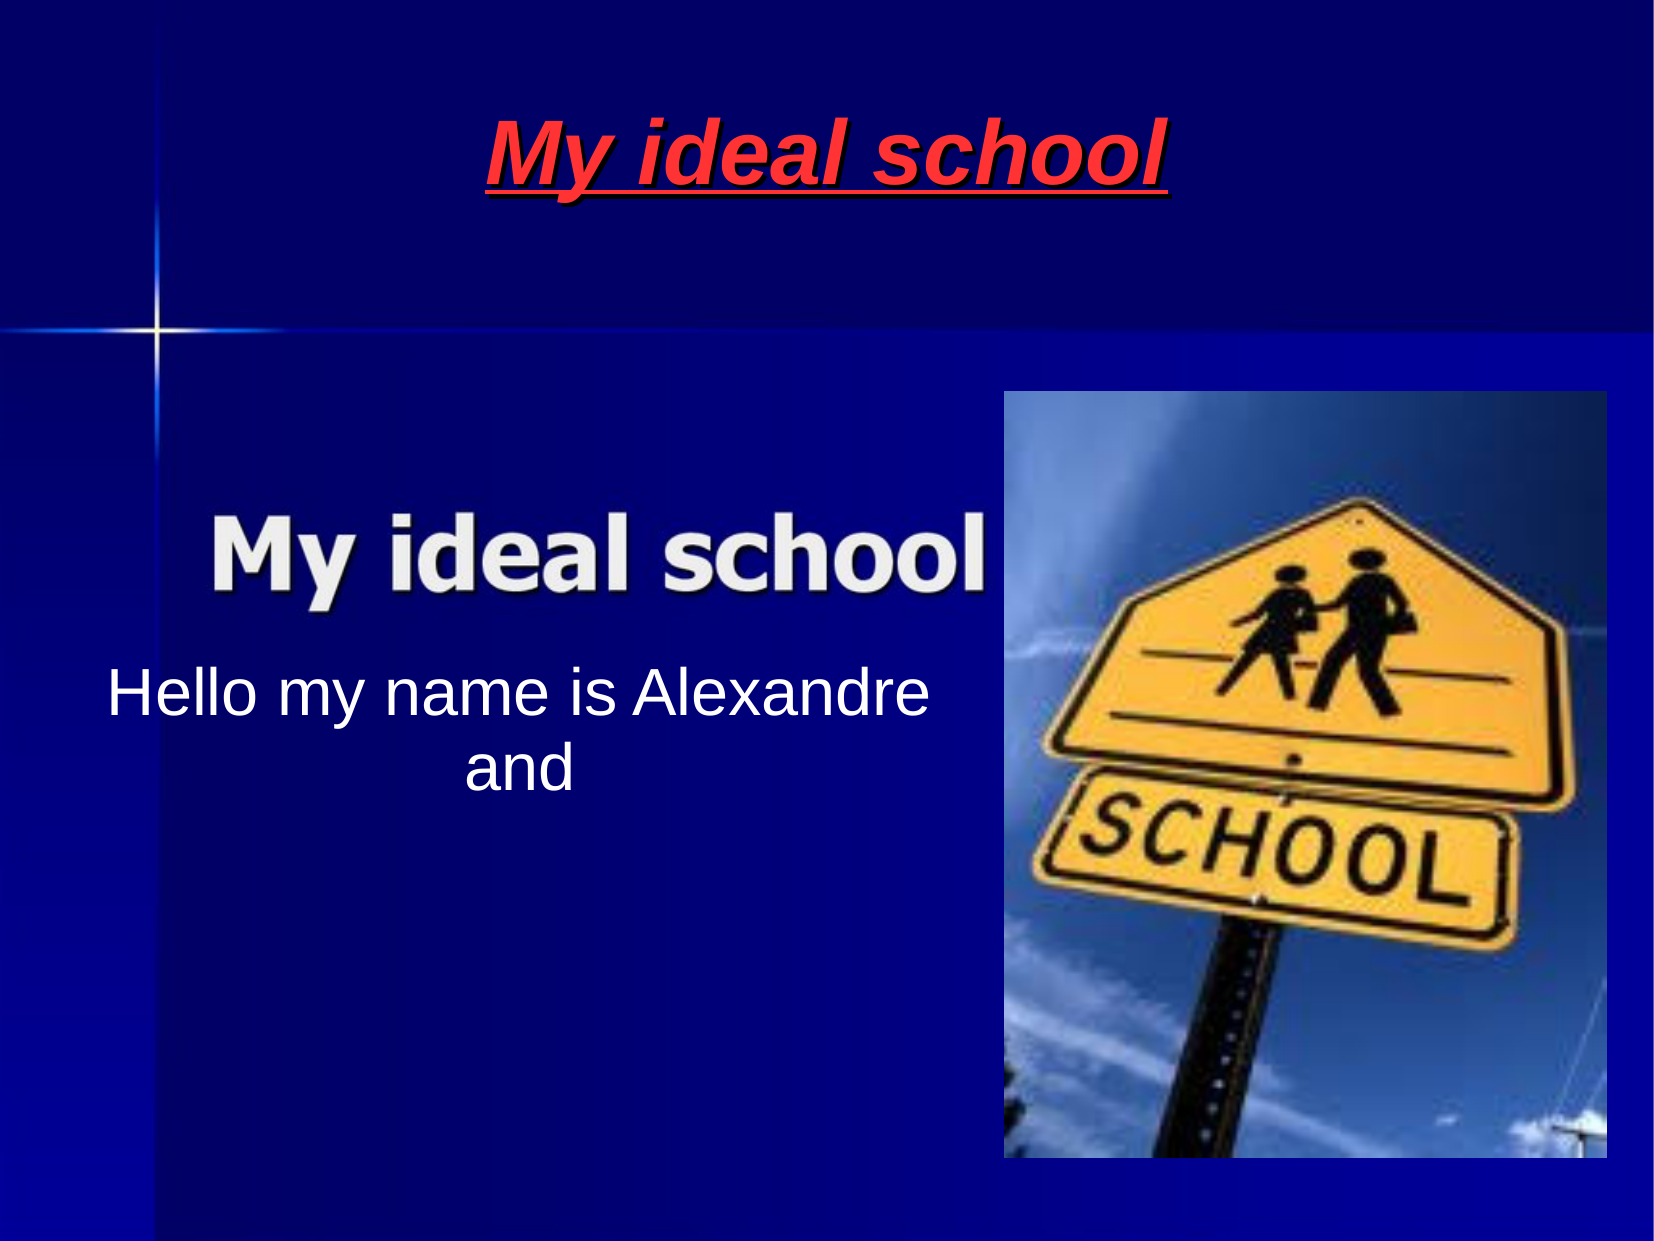

# My ideal school
Hello my name is Alexandre and